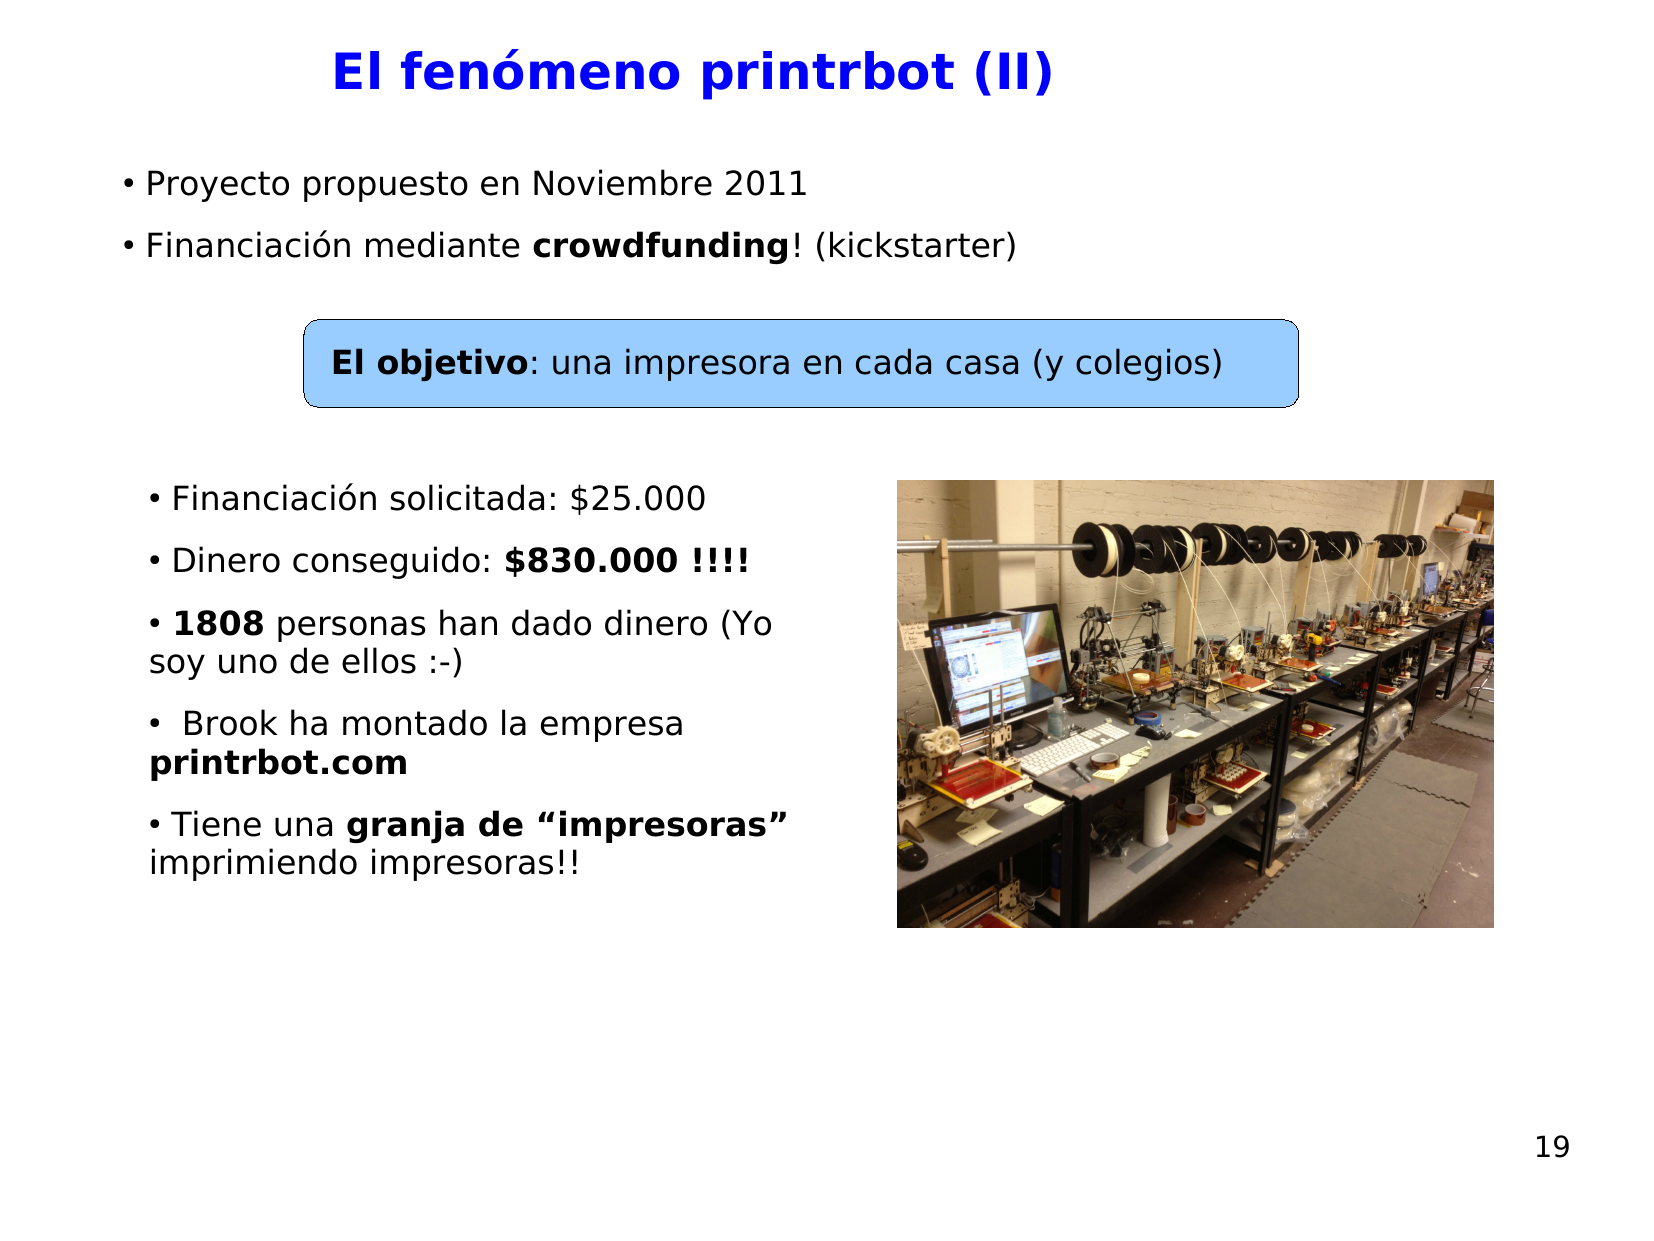

El fenómeno printrbot (II)
 Proyecto propuesto en Noviembre 2011
 Financiación mediante crowdfunding! (kickstarter)
El objetivo: una impresora en cada casa (y colegios)
 Financiación solicitada: $25.000
 Dinero conseguido: $830.000 !!!!
 1808 personas han dado dinero (Yo soy uno de ellos :-)
 Brook ha montado la empresa printrbot.com
 Tiene una granja de “impresoras” imprimiendo impresoras!!
19